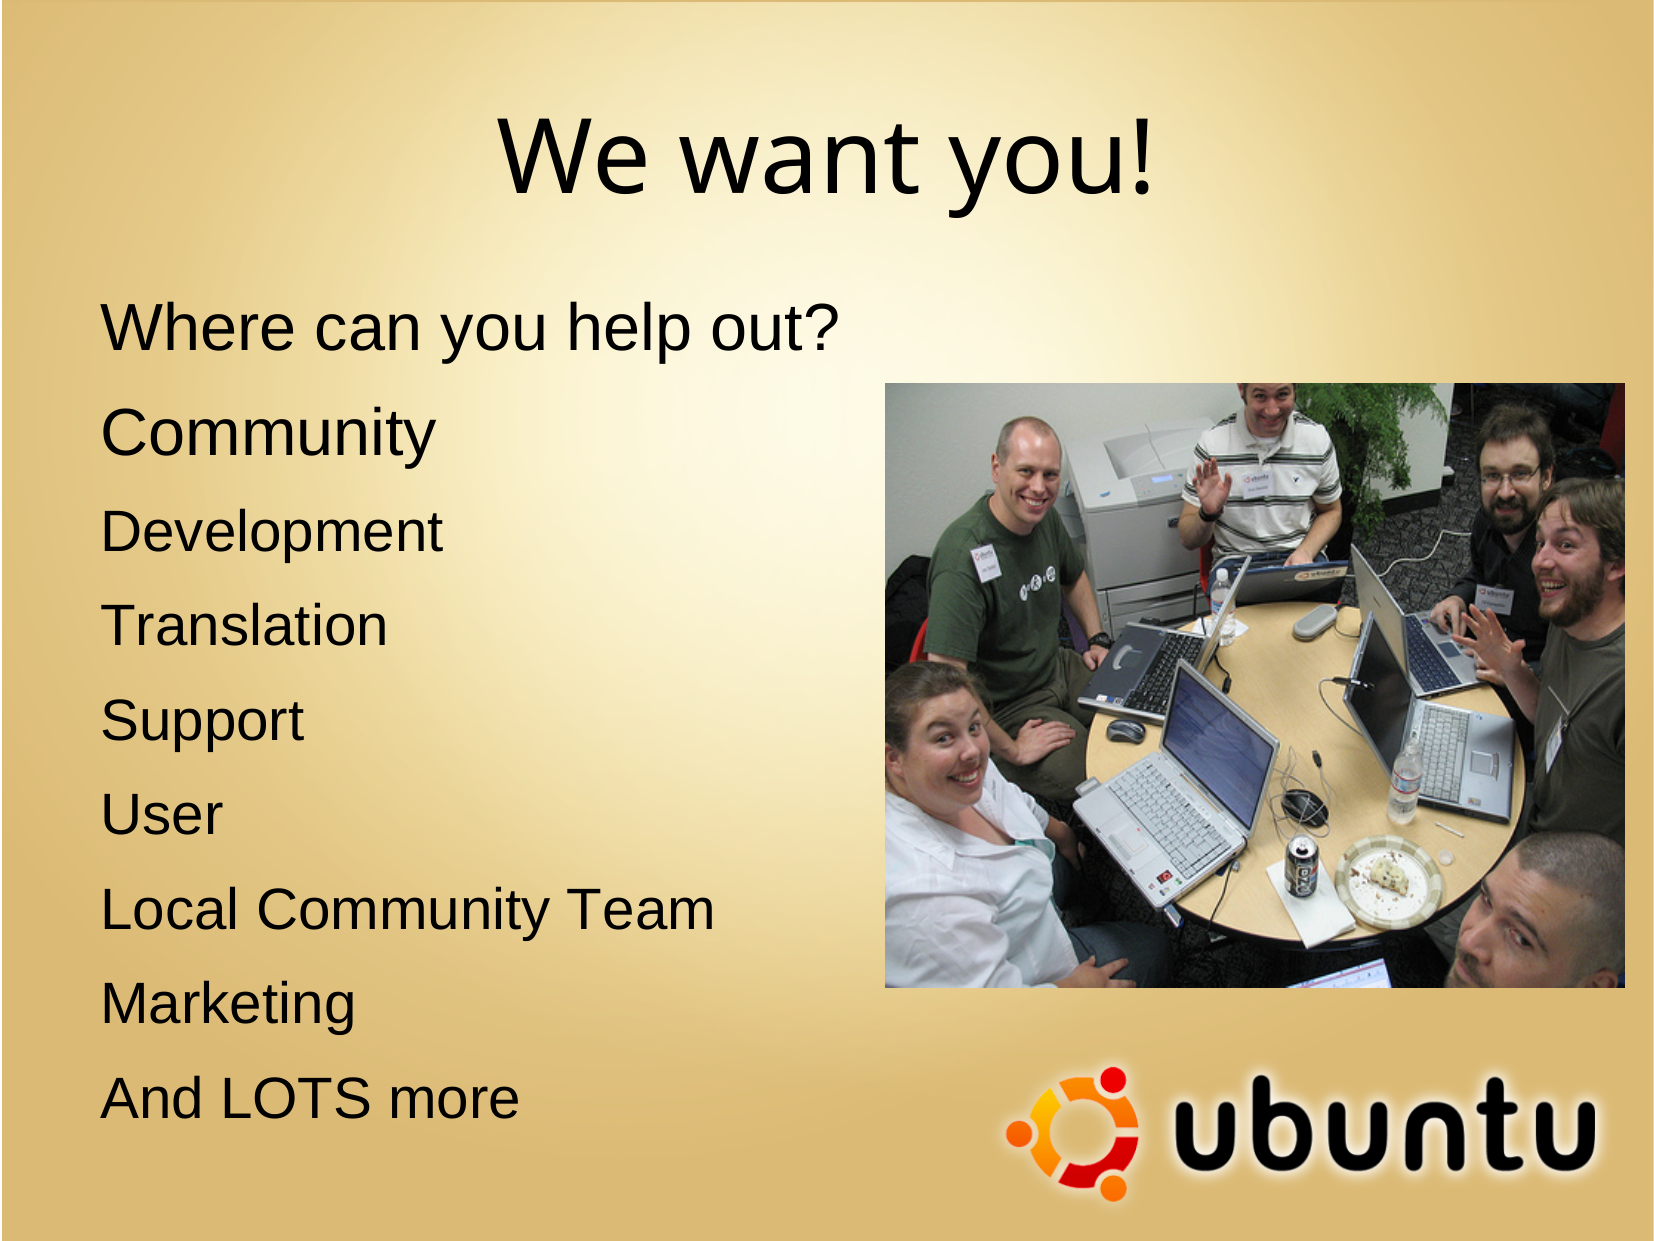

# We want you!
Where can you help out?
Community
Development
Translation
Support
User
Local Community Team
Marketing
And LOTS more